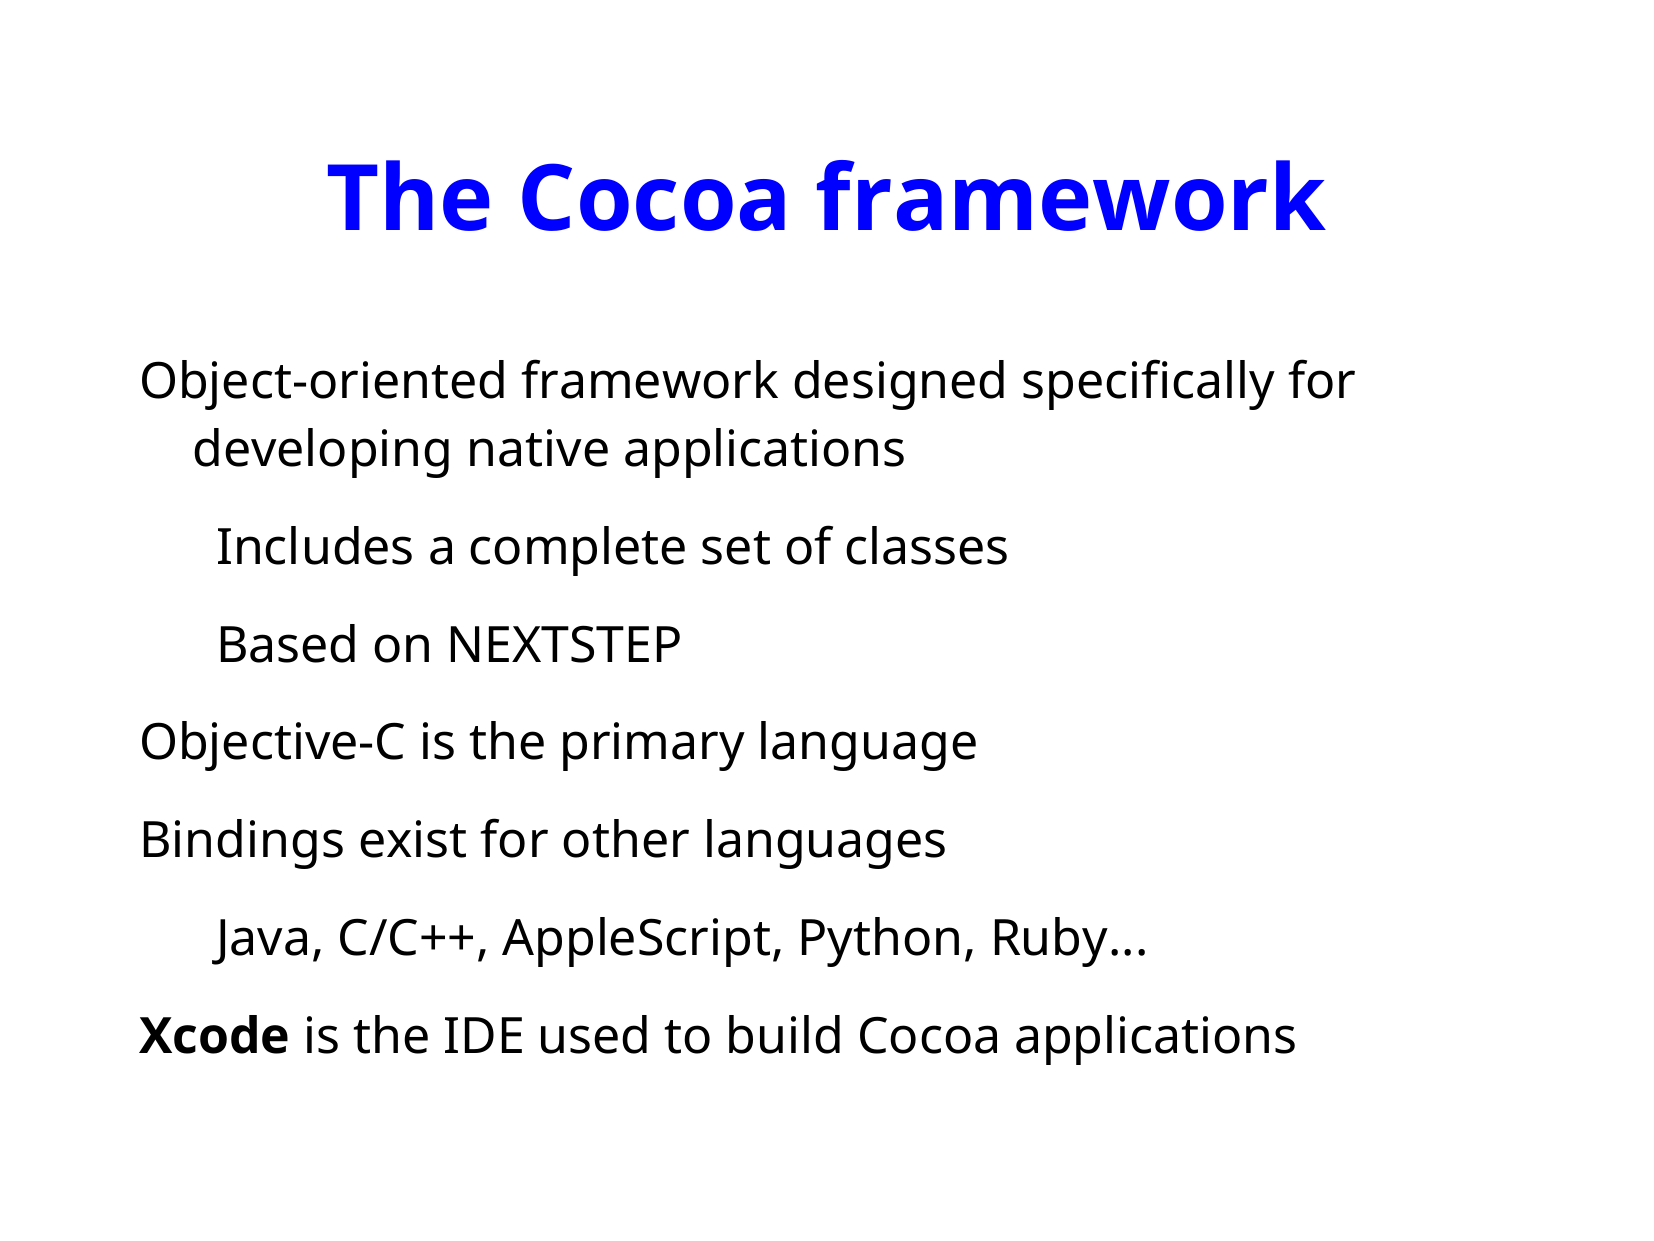

# The Cocoa framework
Object-oriented framework designed specifically for developing native applications
Includes a complete set of classes
Based on NEXTSTEP
Objective-C is the primary language
Bindings exist for other languages
Java, C/C++, AppleScript, Python, Ruby...
Xcode is the IDE used to build Cocoa applications